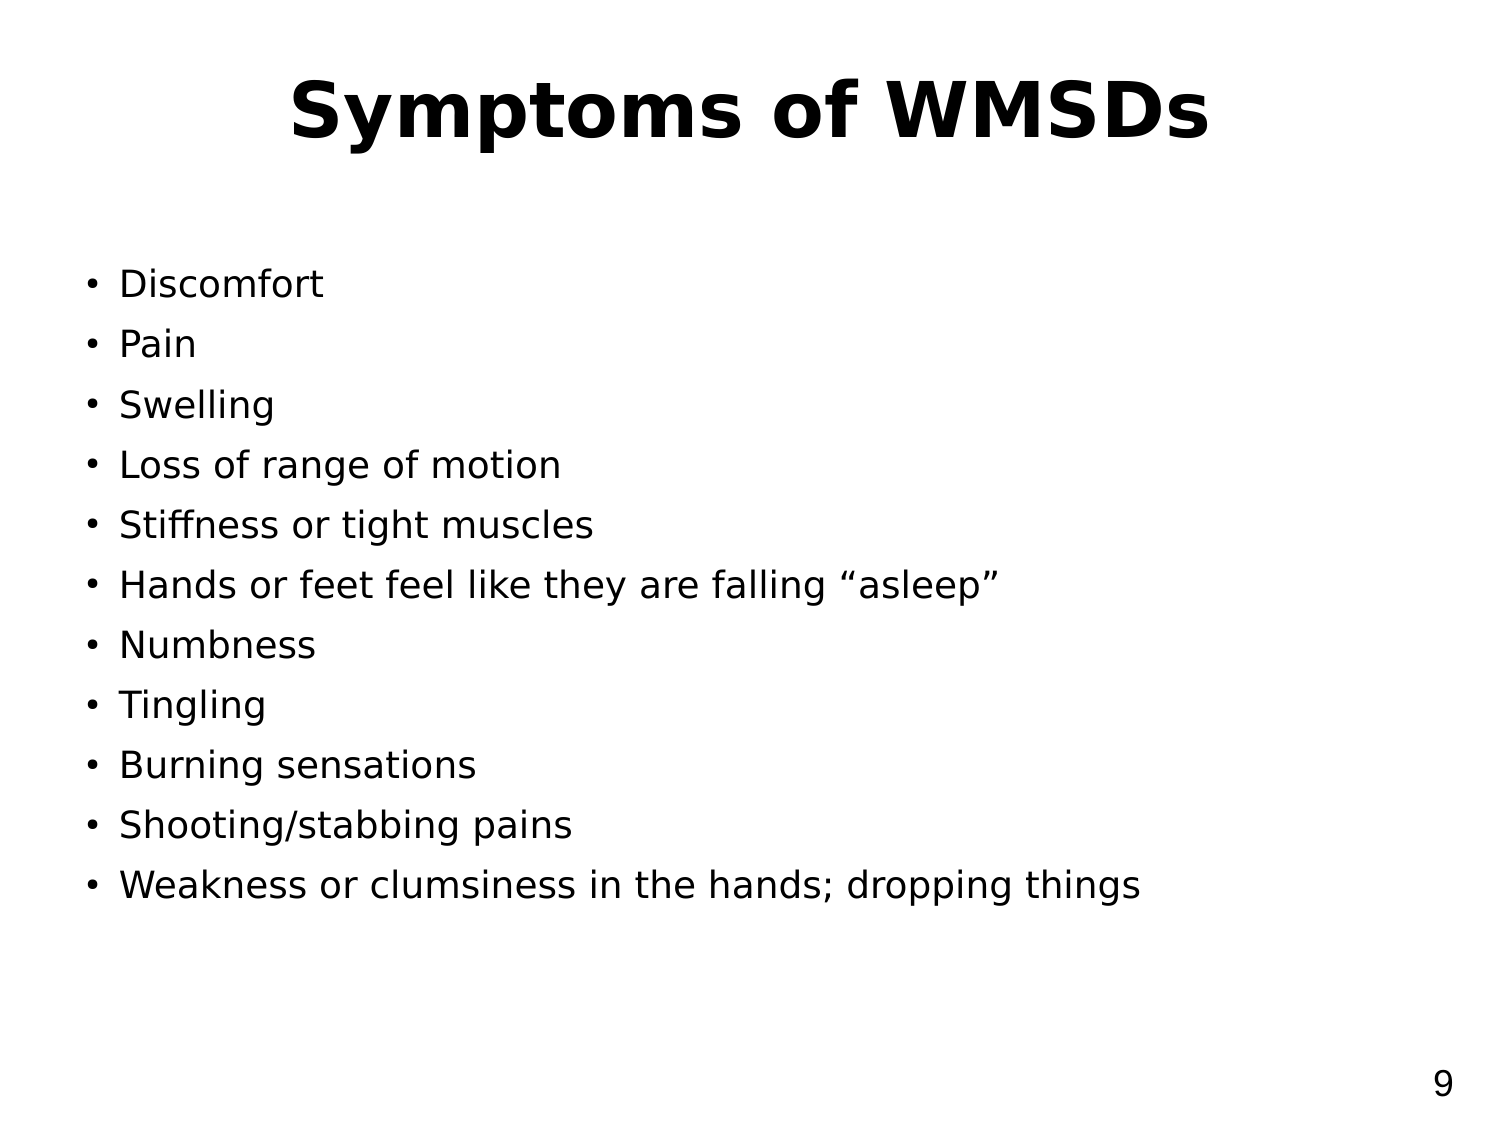

Symptoms of WMSDs
# Discomfort
Pain
Swelling
Loss of range of motion
Stiffness or tight muscles
Hands or feet feel like they are falling “asleep”
Numbness
Tingling
Burning sensations
Shooting/stabbing pains
Weakness or clumsiness in the hands; dropping things